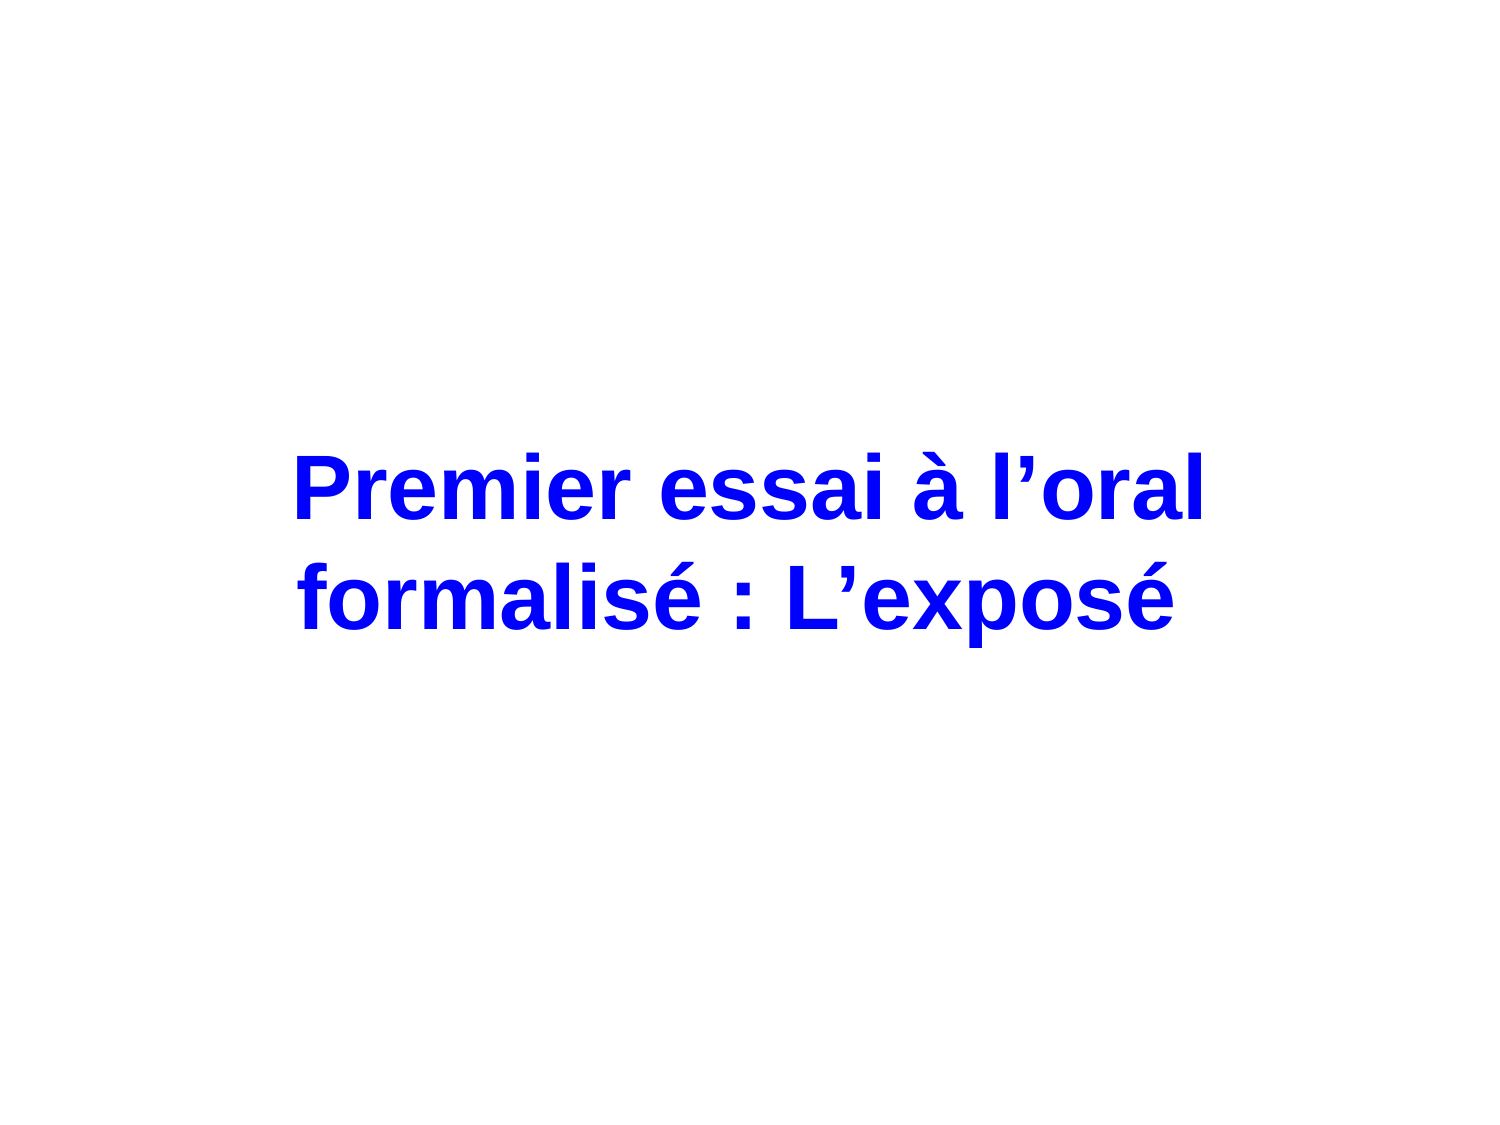

# Premier essai à l’oral formalisé : L’exposé